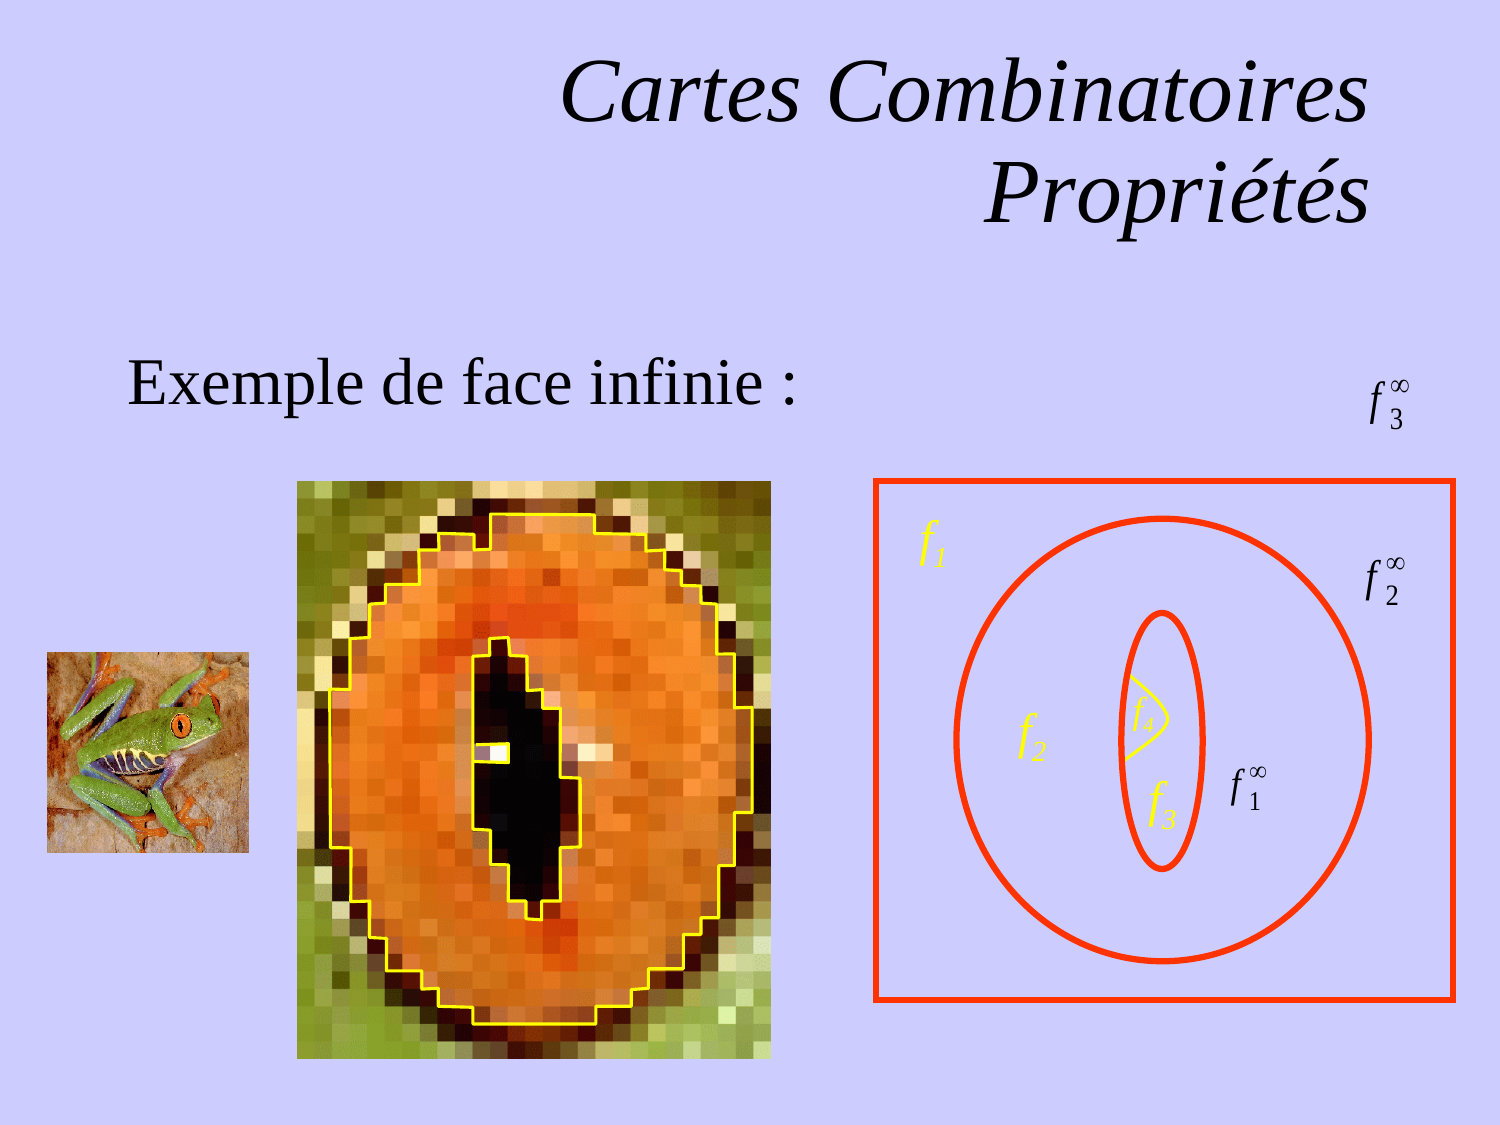

# Cartes Combinatoires Propriétés
Exemple de face infinie :
f1
f4
f2
f3